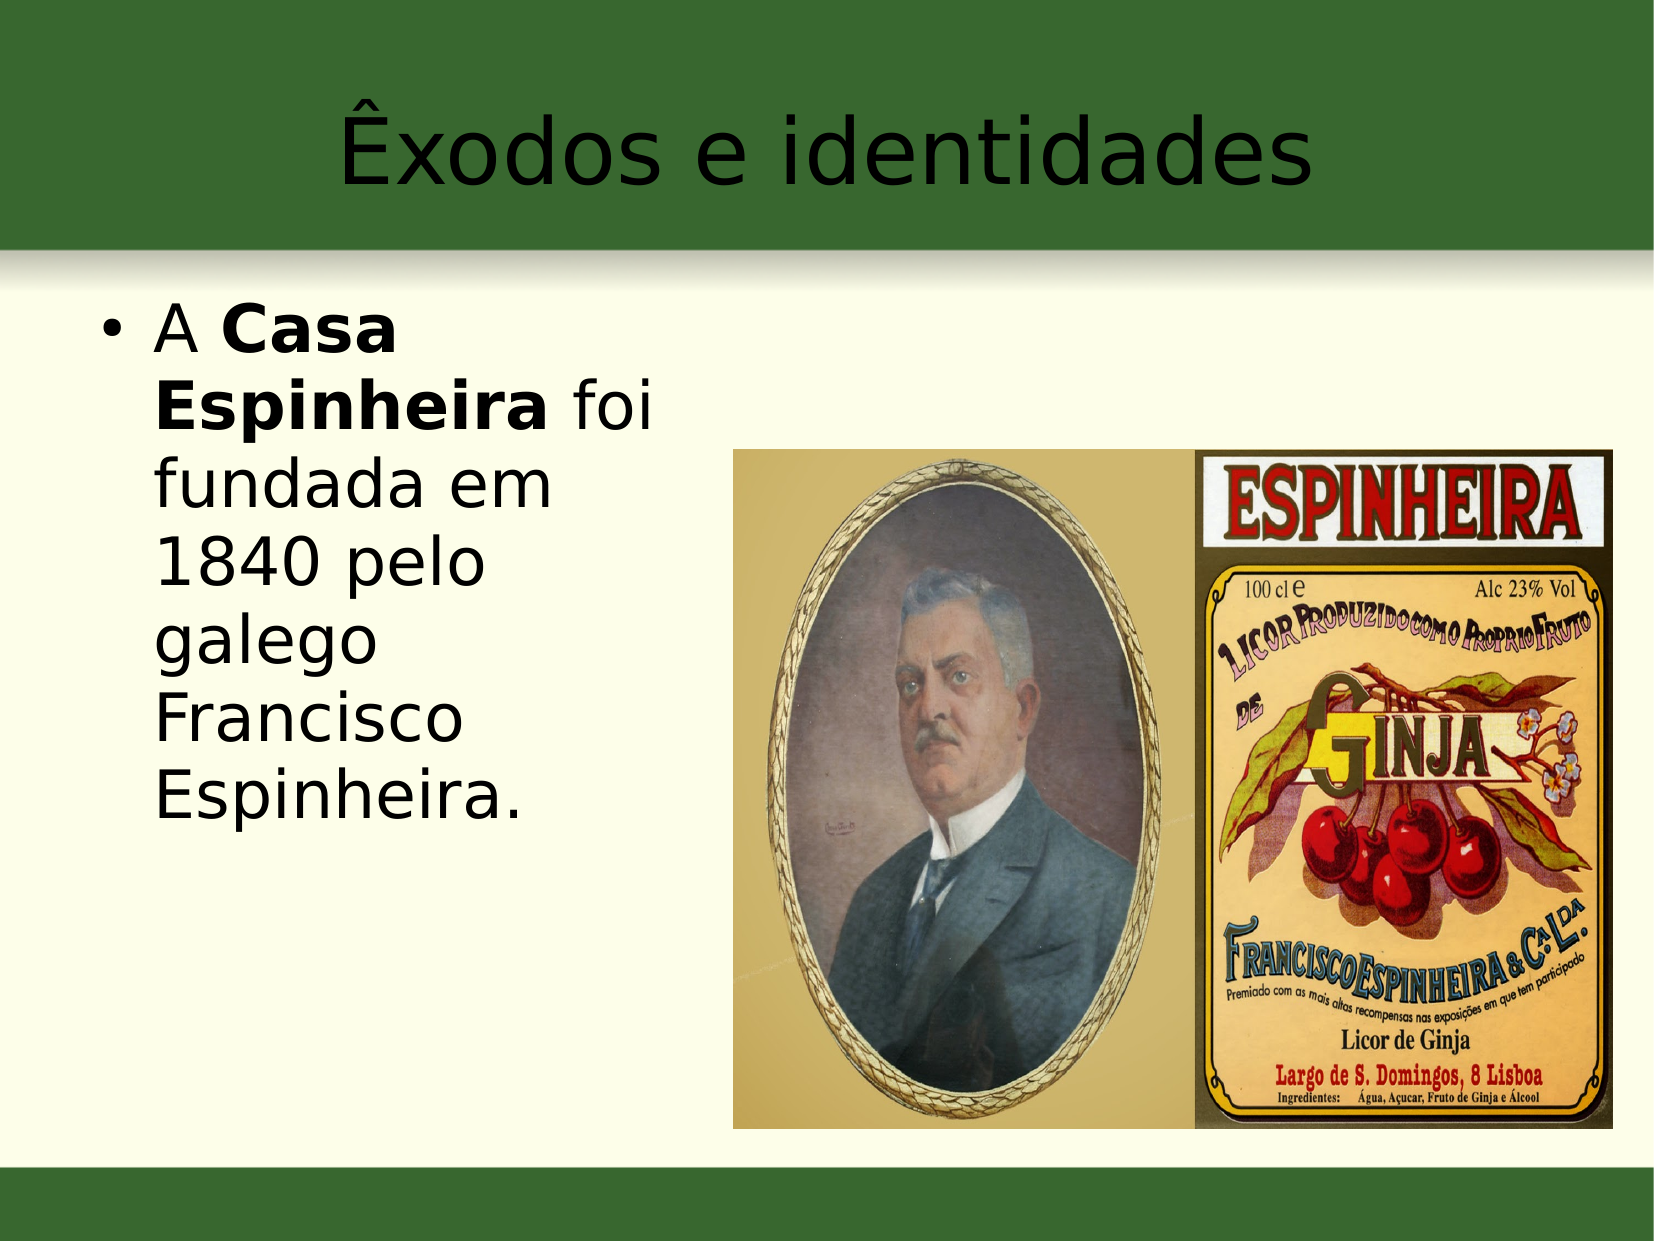

# Êxodos e identidades
A Casa Espinheira foi fundada em 1840 pelo galego Francisco Espinheira.